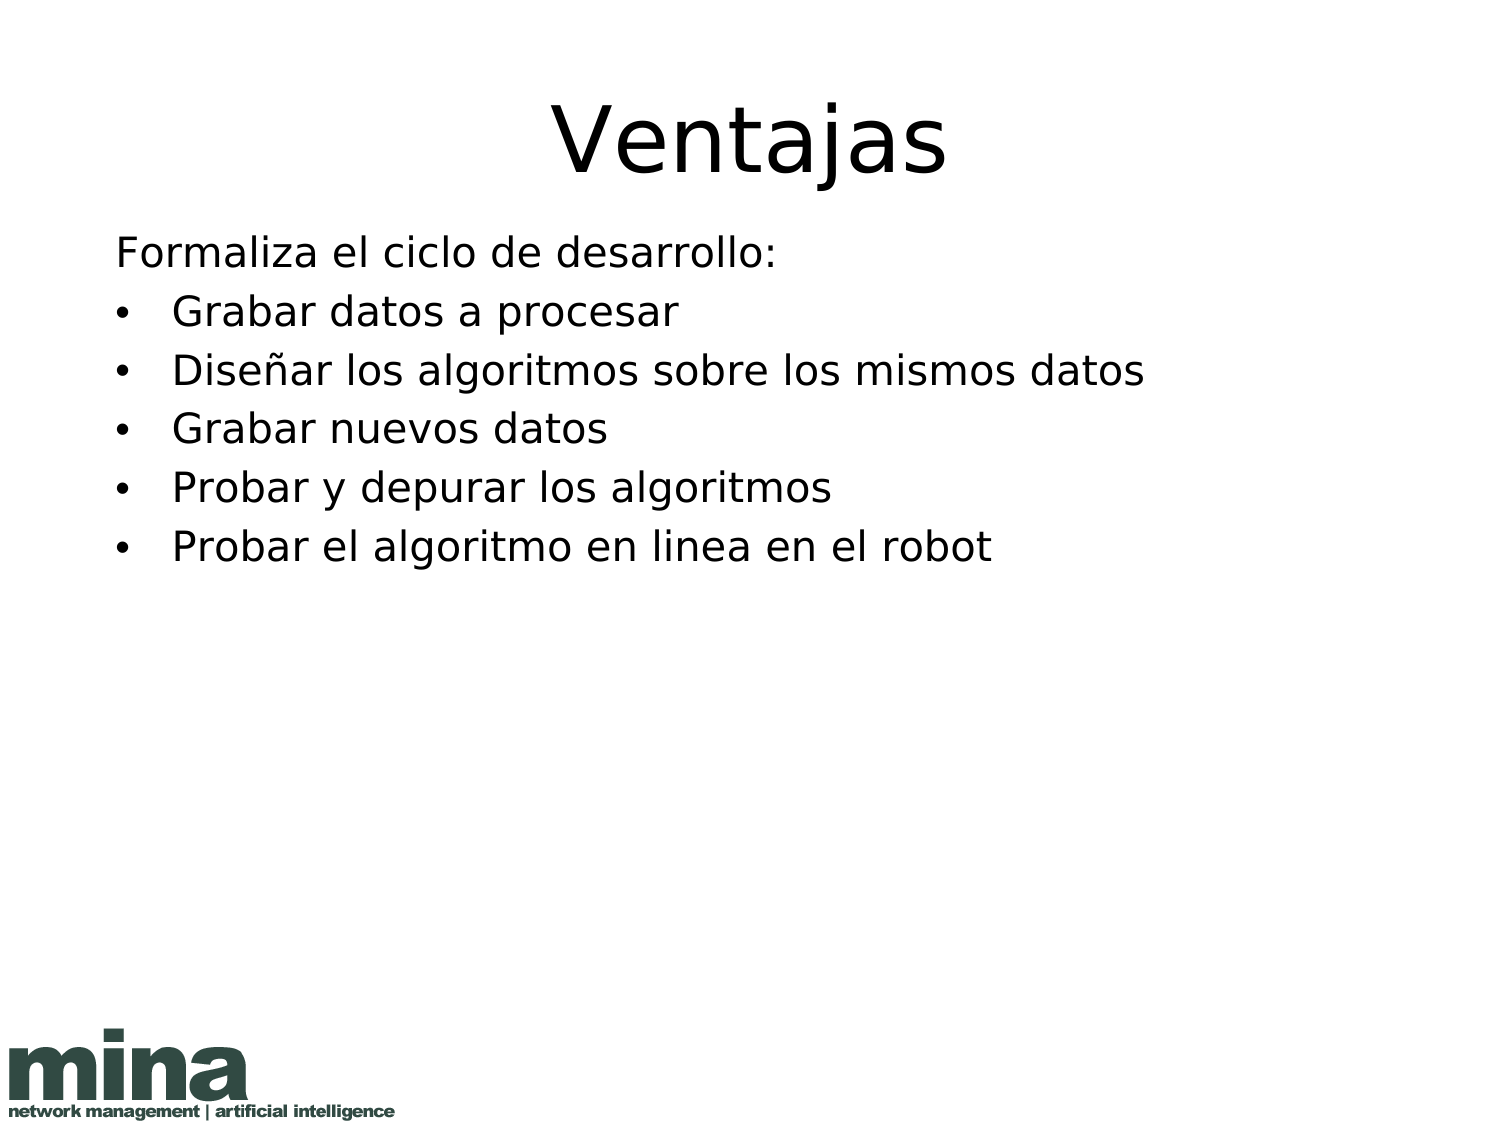

# Ventajas
Formaliza el ciclo de desarrollo:
Grabar datos a procesar
Diseñar los algoritmos sobre los mismos datos
Grabar nuevos datos
Probar y depurar los algoritmos
Probar el algoritmo en linea en el robot